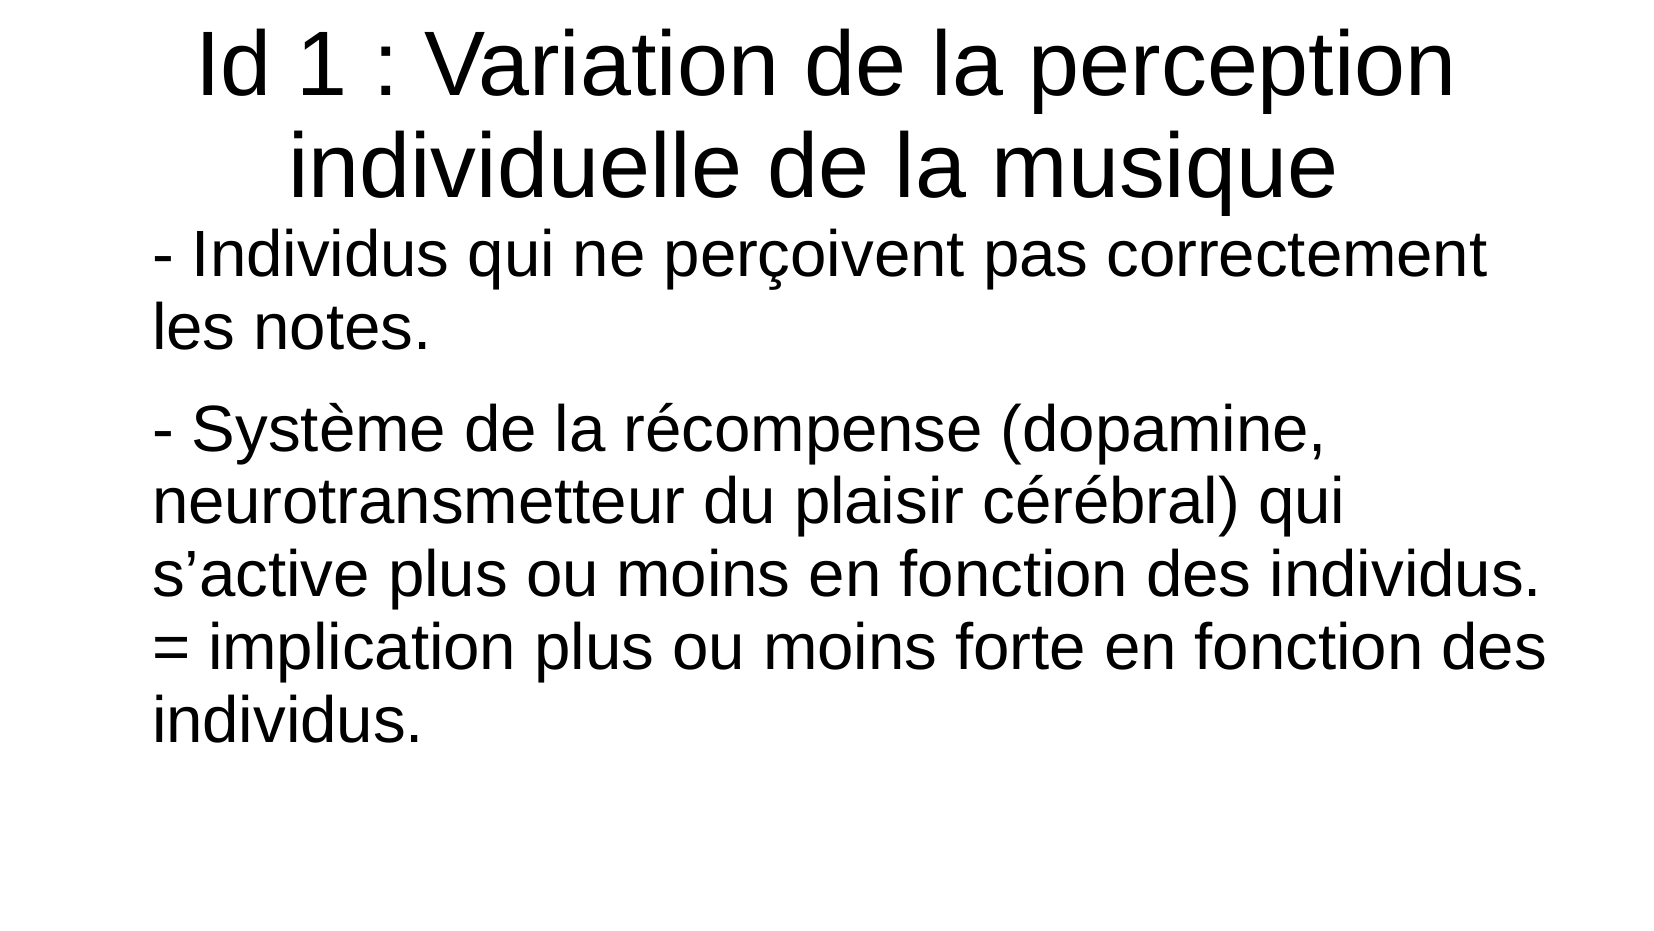

# Id 1 : Variation de la perception individuelle de la musique
- Individus qui ne perçoivent pas correctement les notes.
- Système de la récompense (dopamine, neurotransmetteur du plaisir cérébral) qui s’active plus ou moins en fonction des individus. = implication plus ou moins forte en fonction des individus.